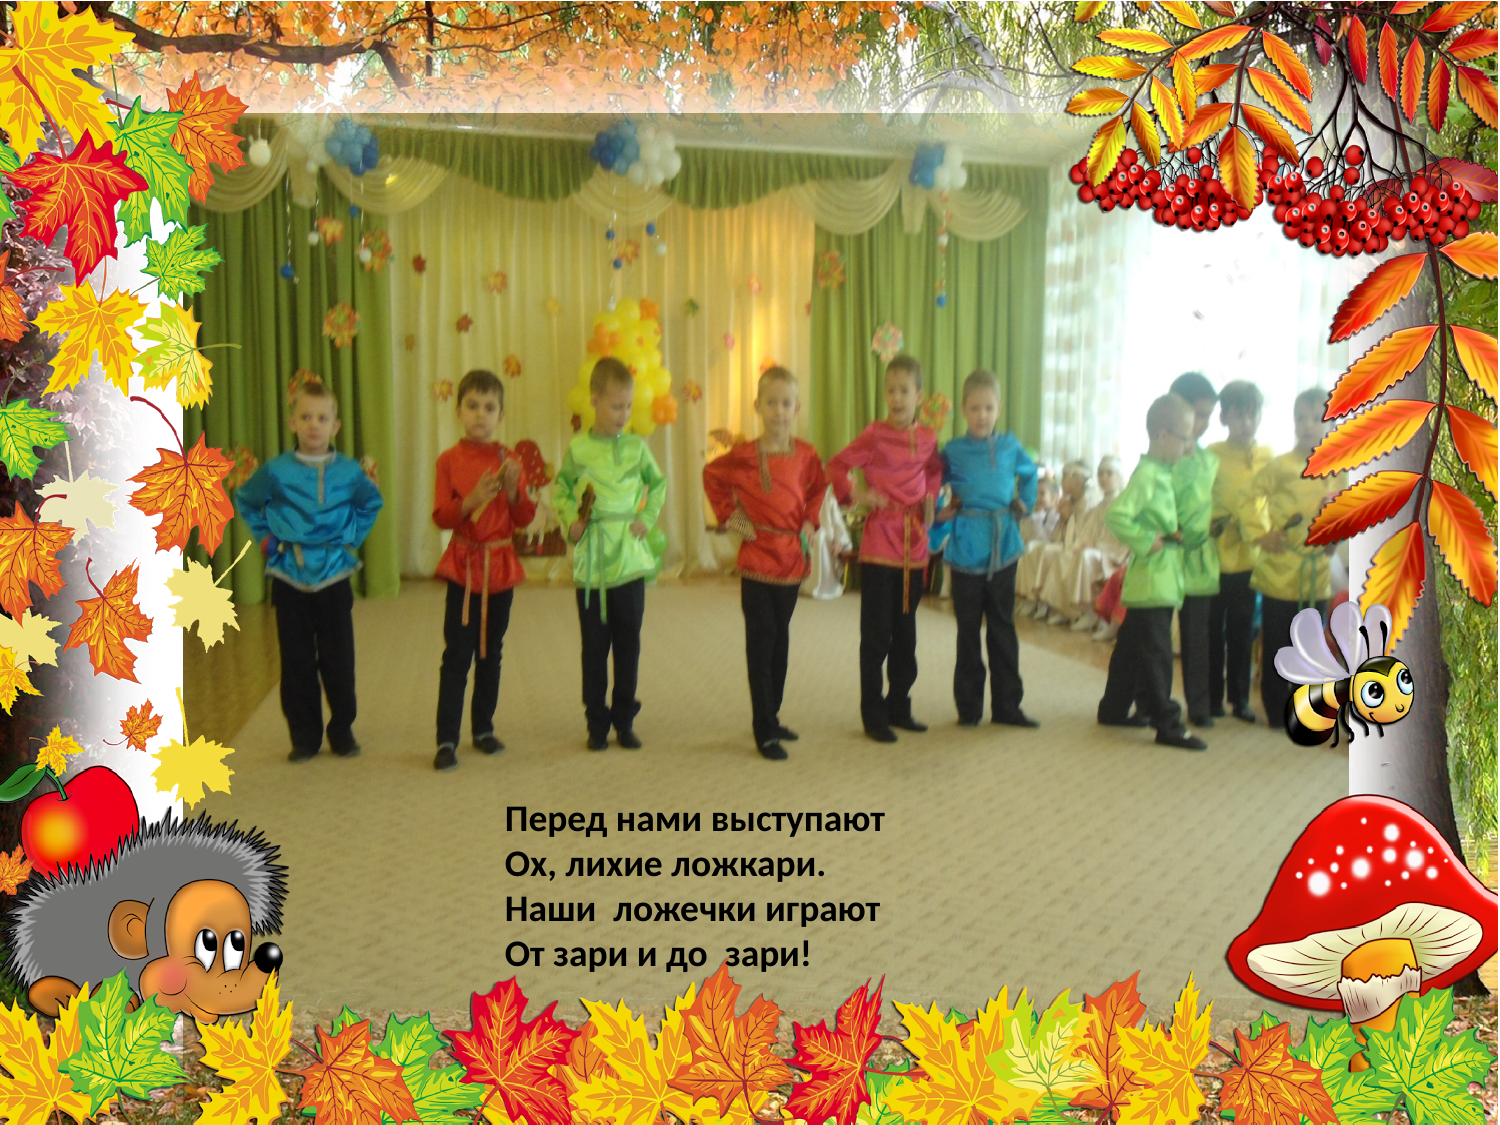

Перед нами выступают
Ох, лихие ложкари.
Наши ложечки играют
От зари и до зари!